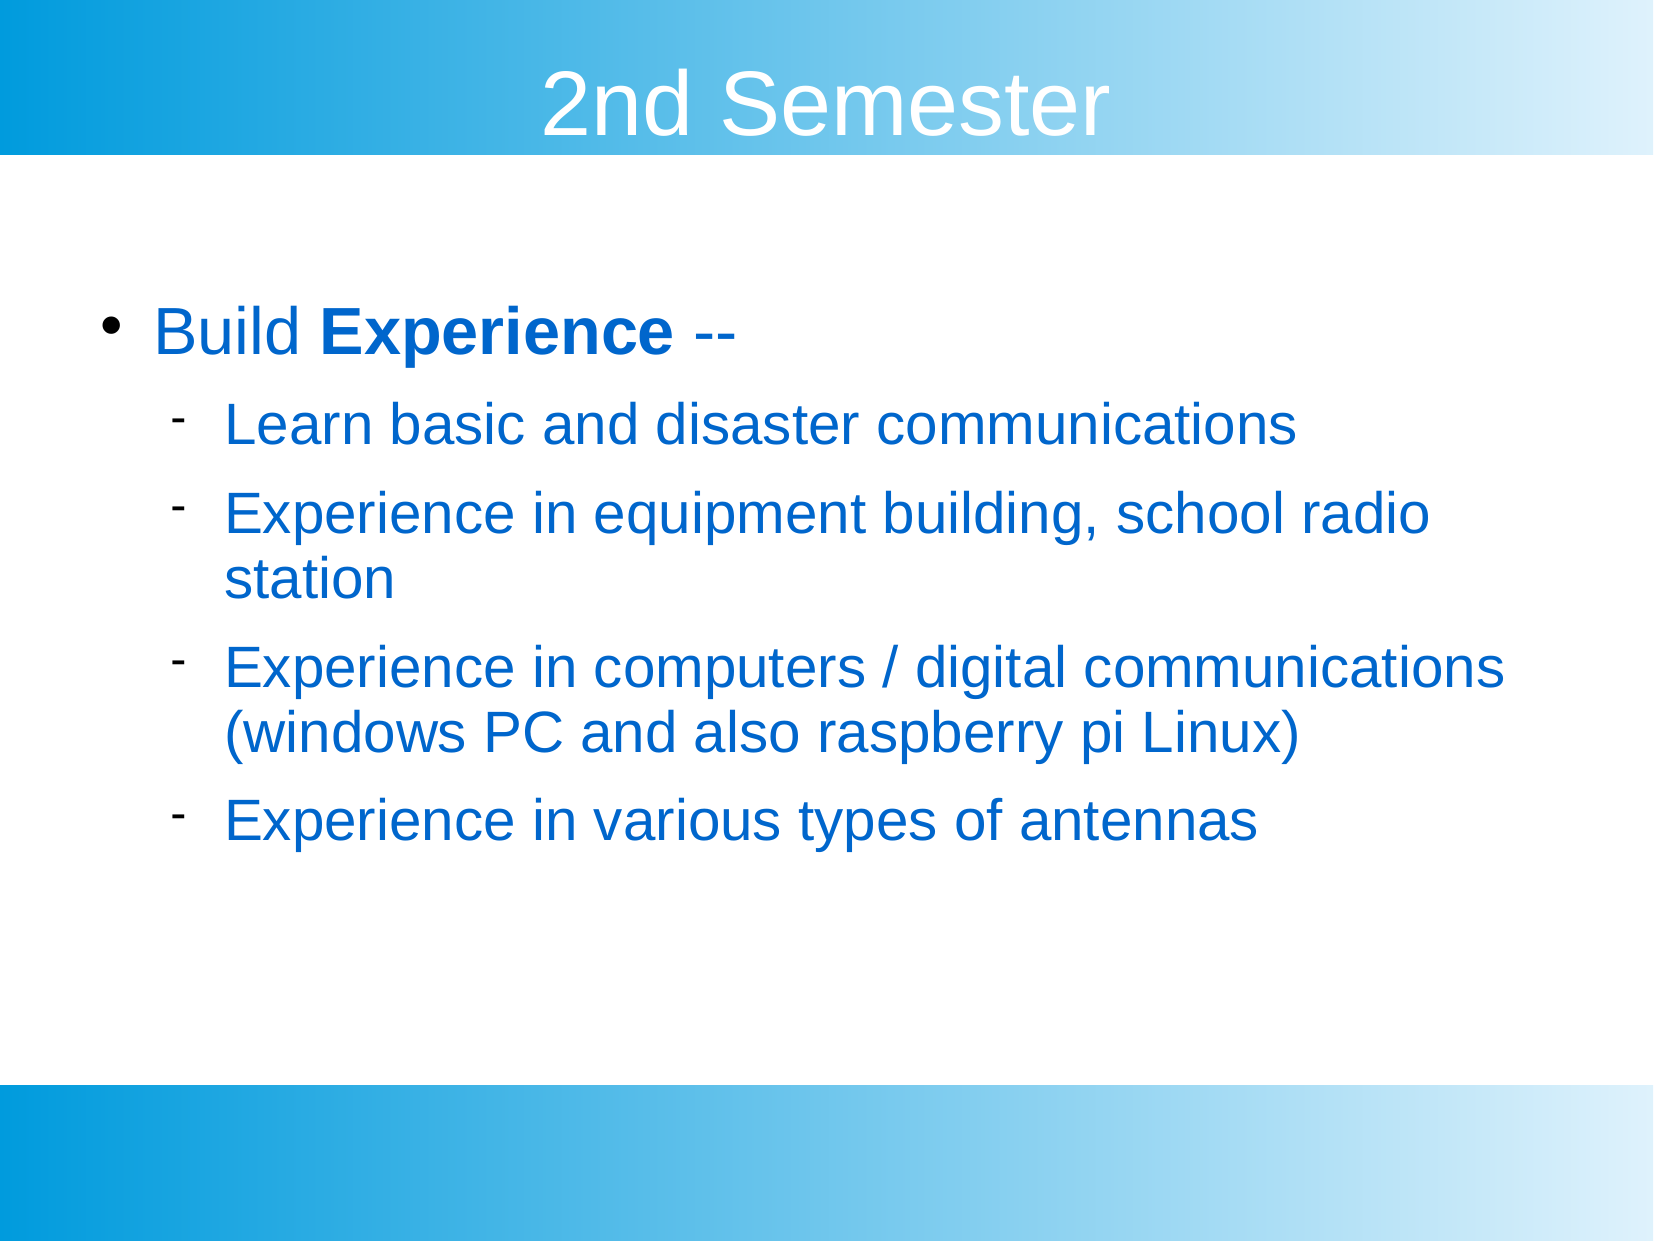

# 2nd Semester
Build Experience --
Learn basic and disaster communications
Experience in equipment building, school radio station
Experience in computers / digital communications (windows PC and also raspberry pi Linux)
Experience in various types of antennas